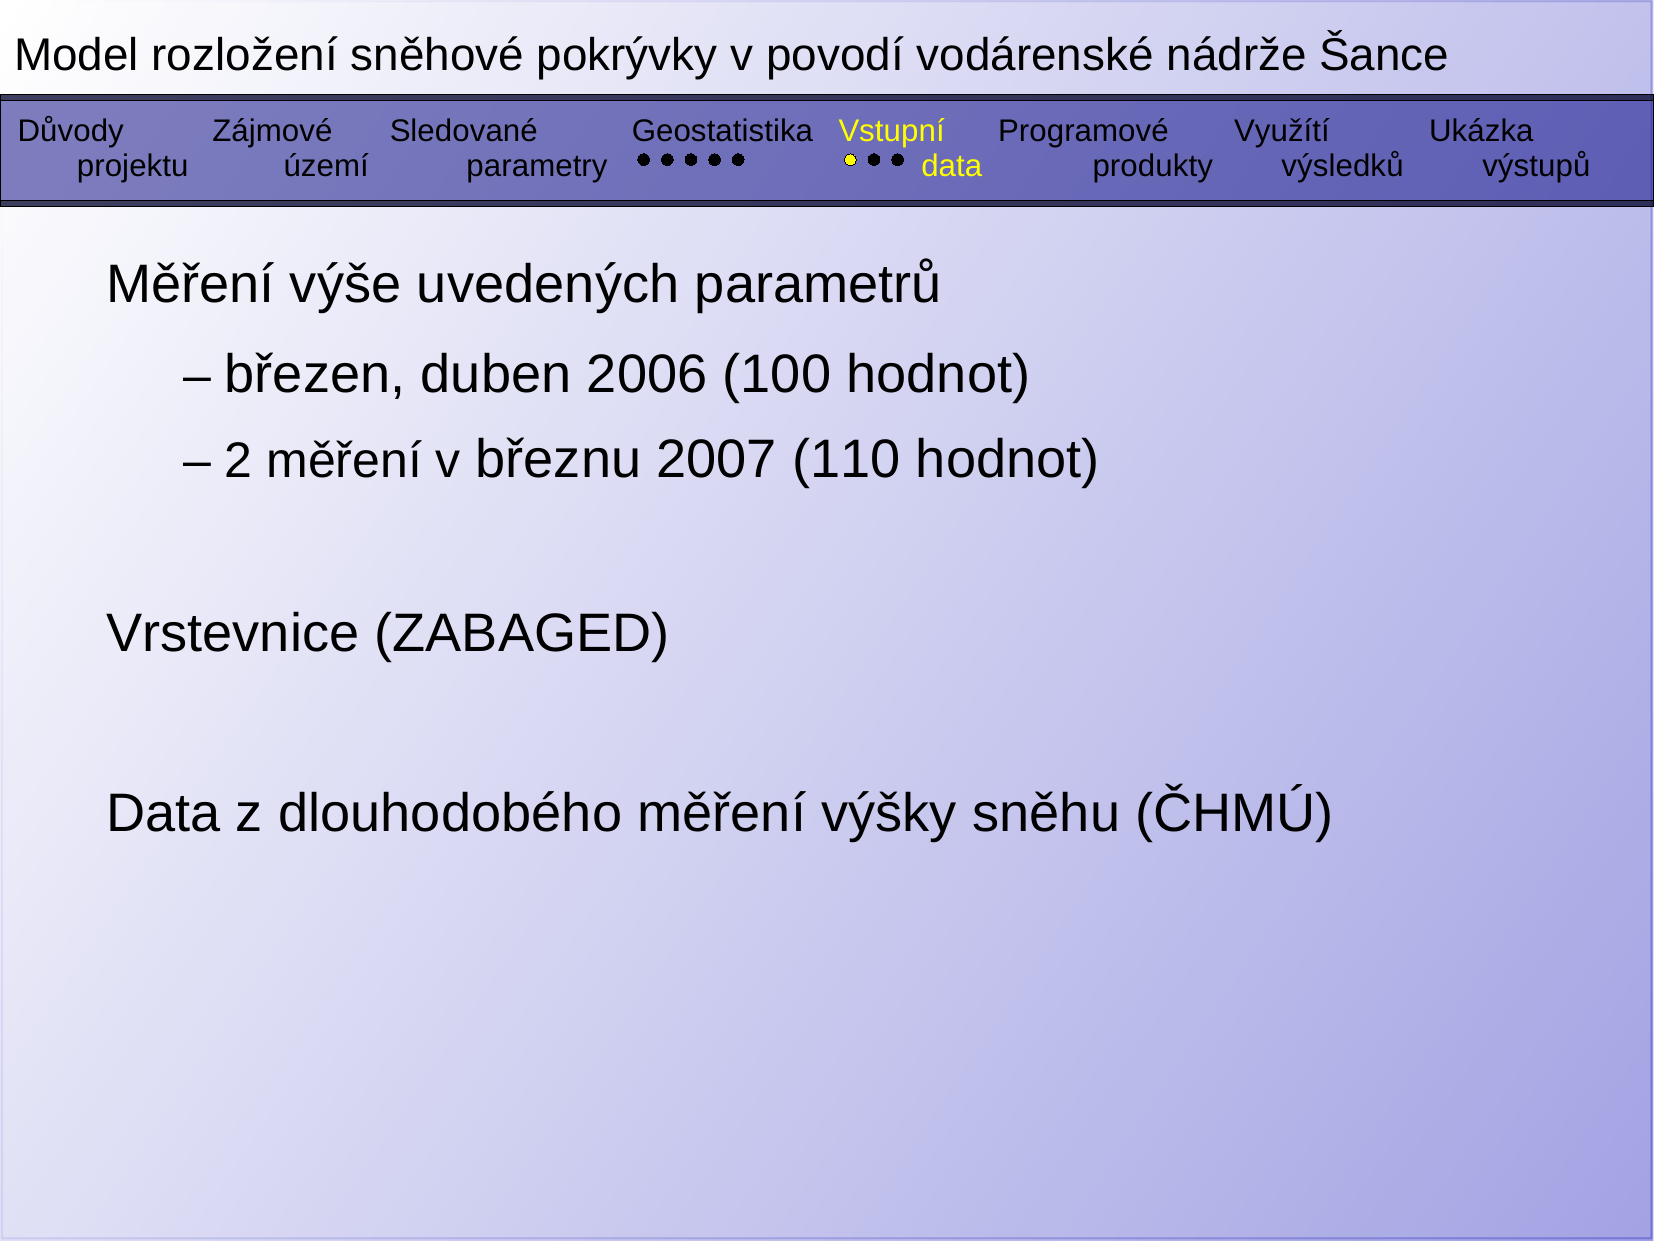

Model rozložení sněhové pokrývky v povodí vodárenské nádrže Šance
Důvody
Zájmové
Sledované
Geostatistika
Vstupní
Programové
Využítí
Ukázka výstupů
projektu
území
parametry
data
produkty
výsledků
# Měření výše uvedených parametrů
– březen, duben 2006 (100 hodnot)
– 2 měření v březnu 2007 (110 hodnot)
Vrstevnice (ZABAGED)
Data z dlouhodobého měření výšky sněhu (ČHMÚ)